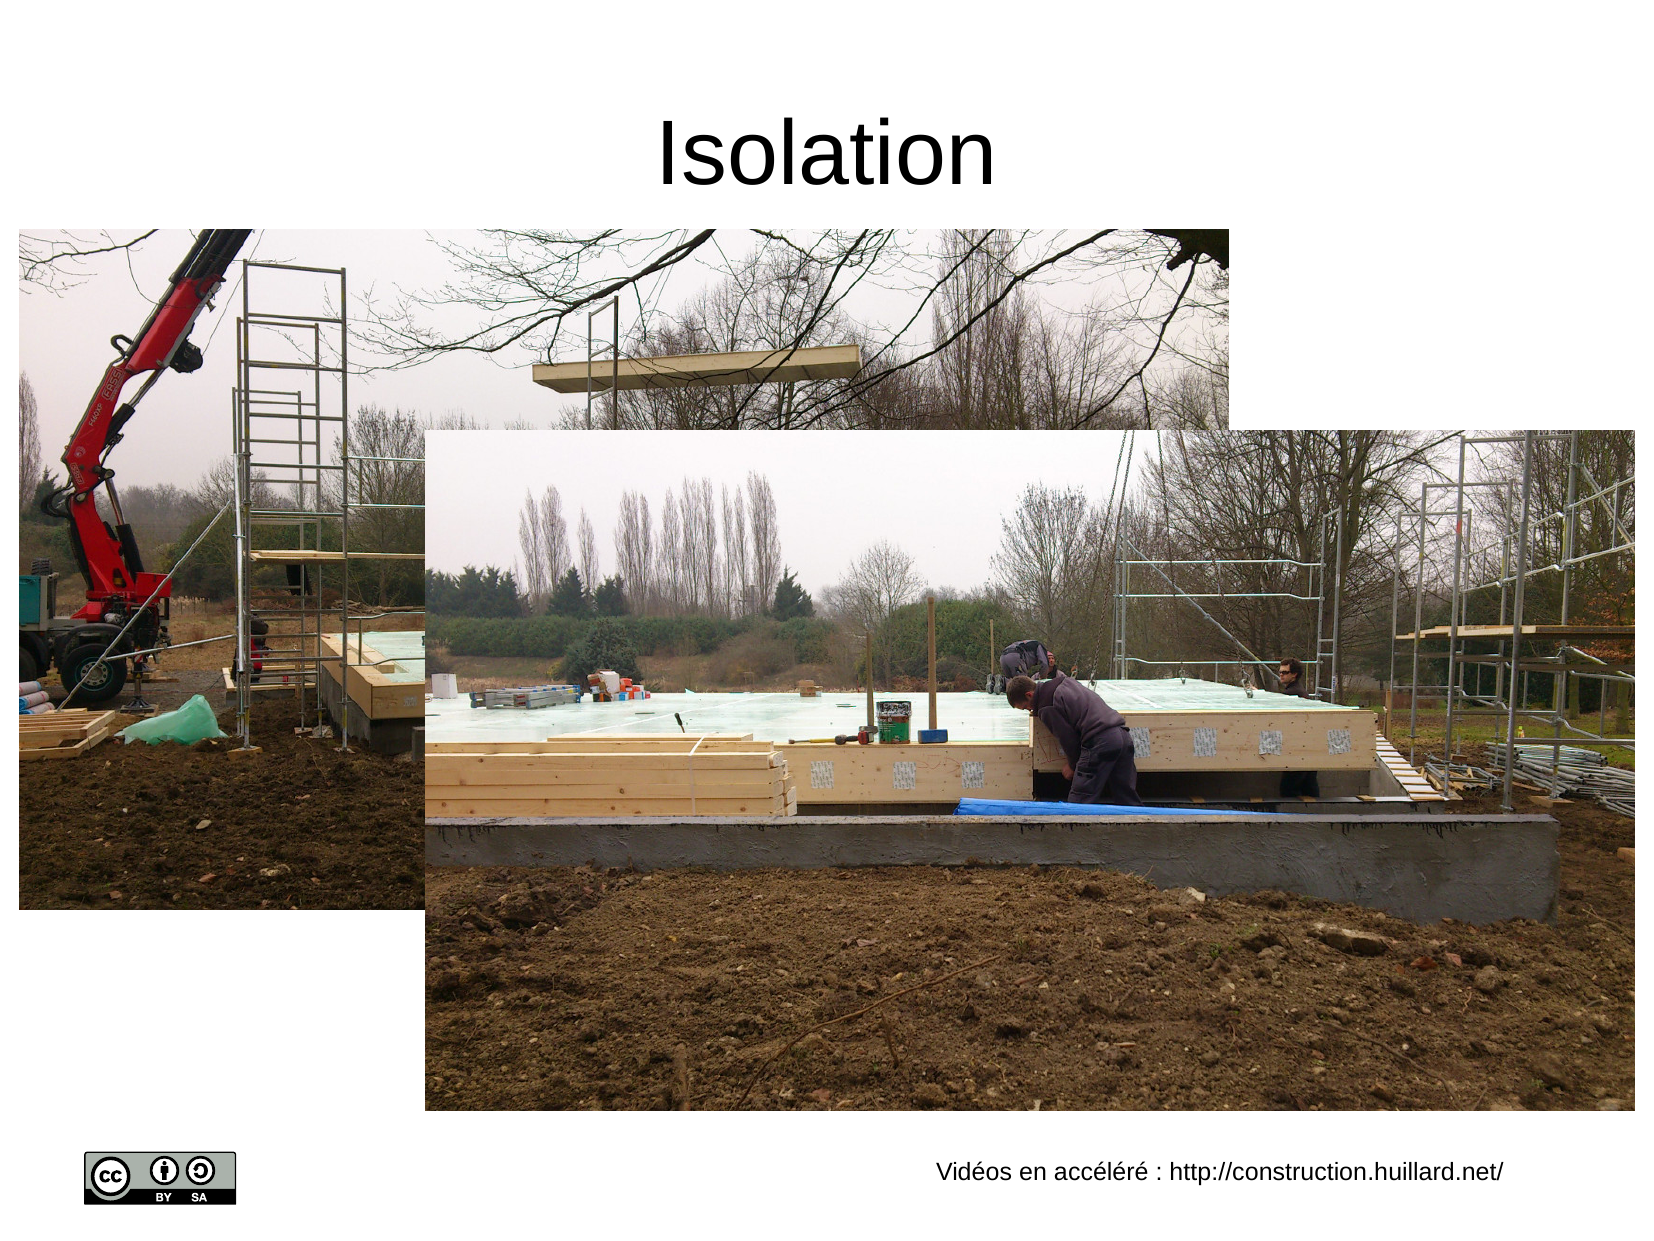

# Isolation
Vidéos en accéléré : http://construction.huillard.net/